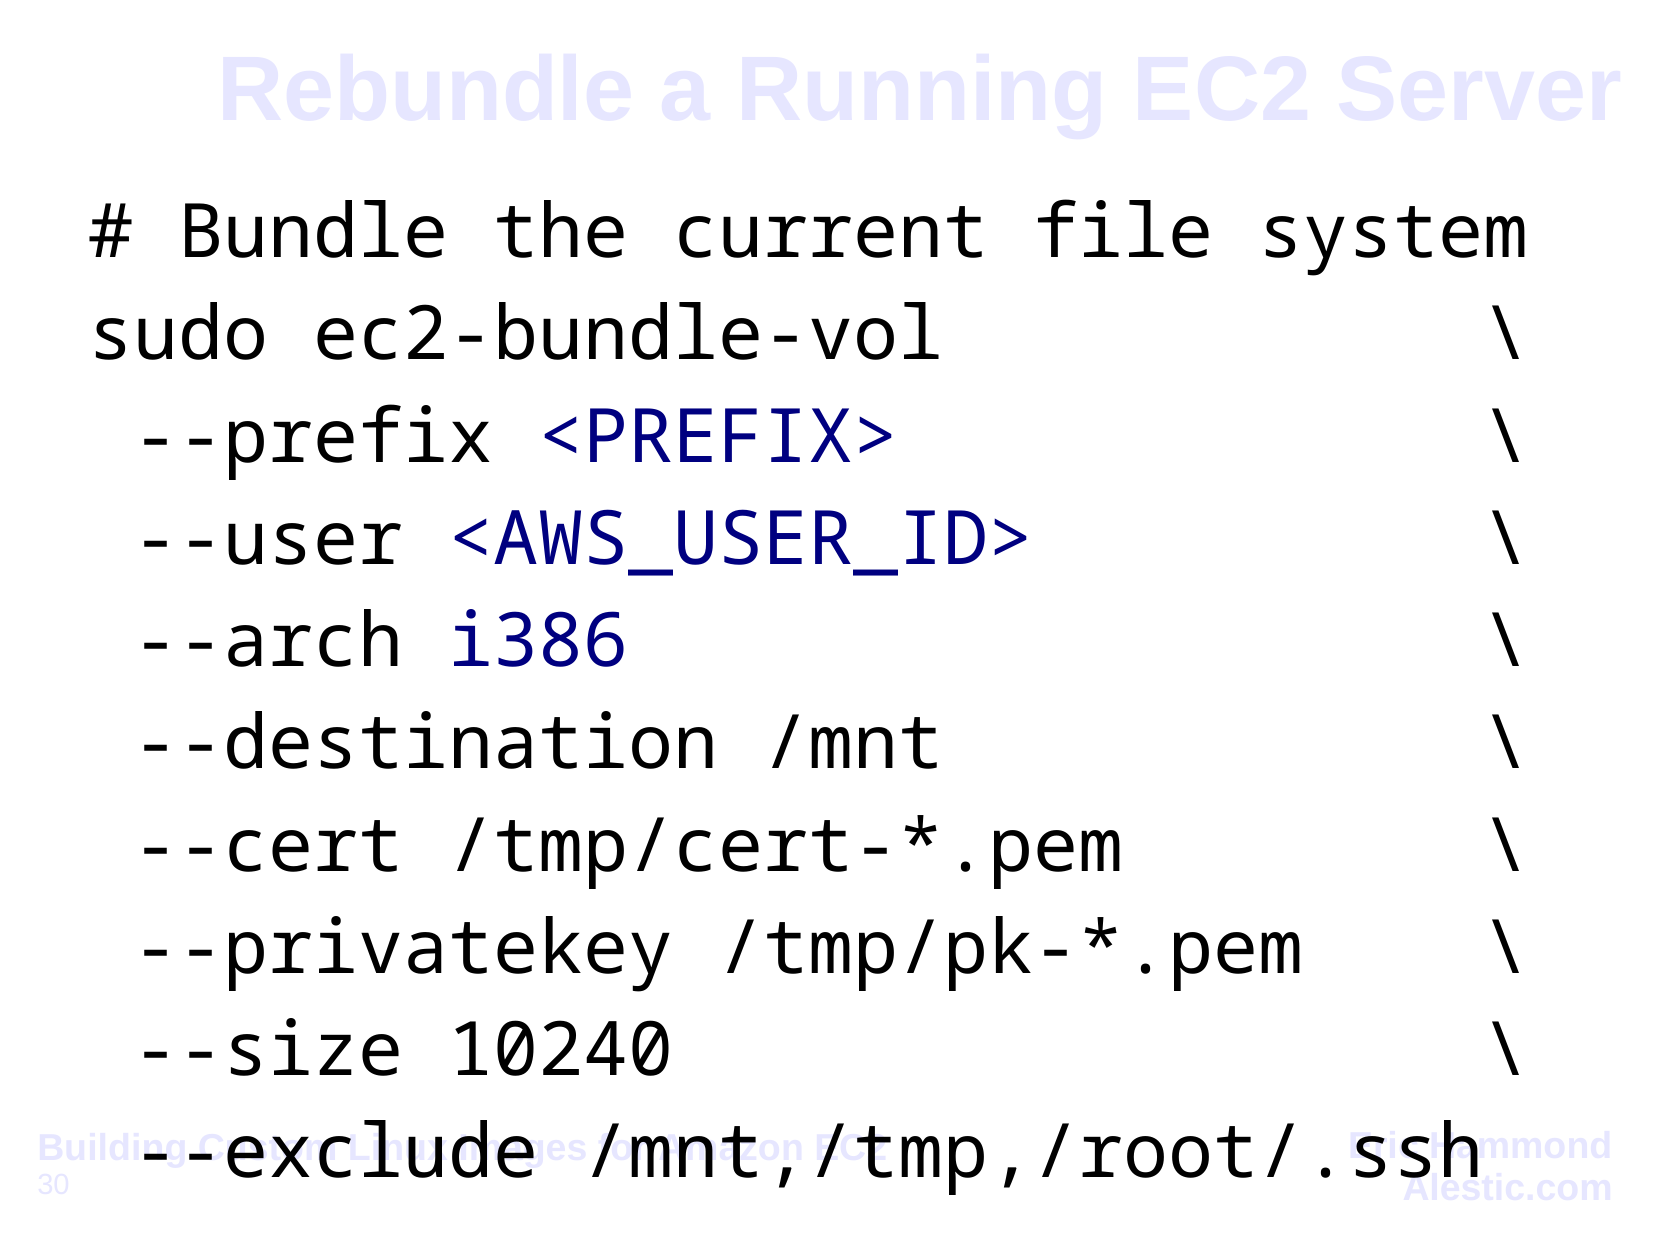

# Rebundle a Running EC2 Server
# Bundle the current file system
sudo ec2-bundle-vol \
 --prefix <PREFIX> \
 --user <AWS_USER_ID> \
 --arch i386 \
 --destination /mnt \
 --cert /tmp/cert-*.pem \
 --privatekey /tmp/pk-*.pem \
 --size 10240 \
 --exclude /mnt,/tmp,/root/.ssh
30
Eric Hammond
Alestic.com